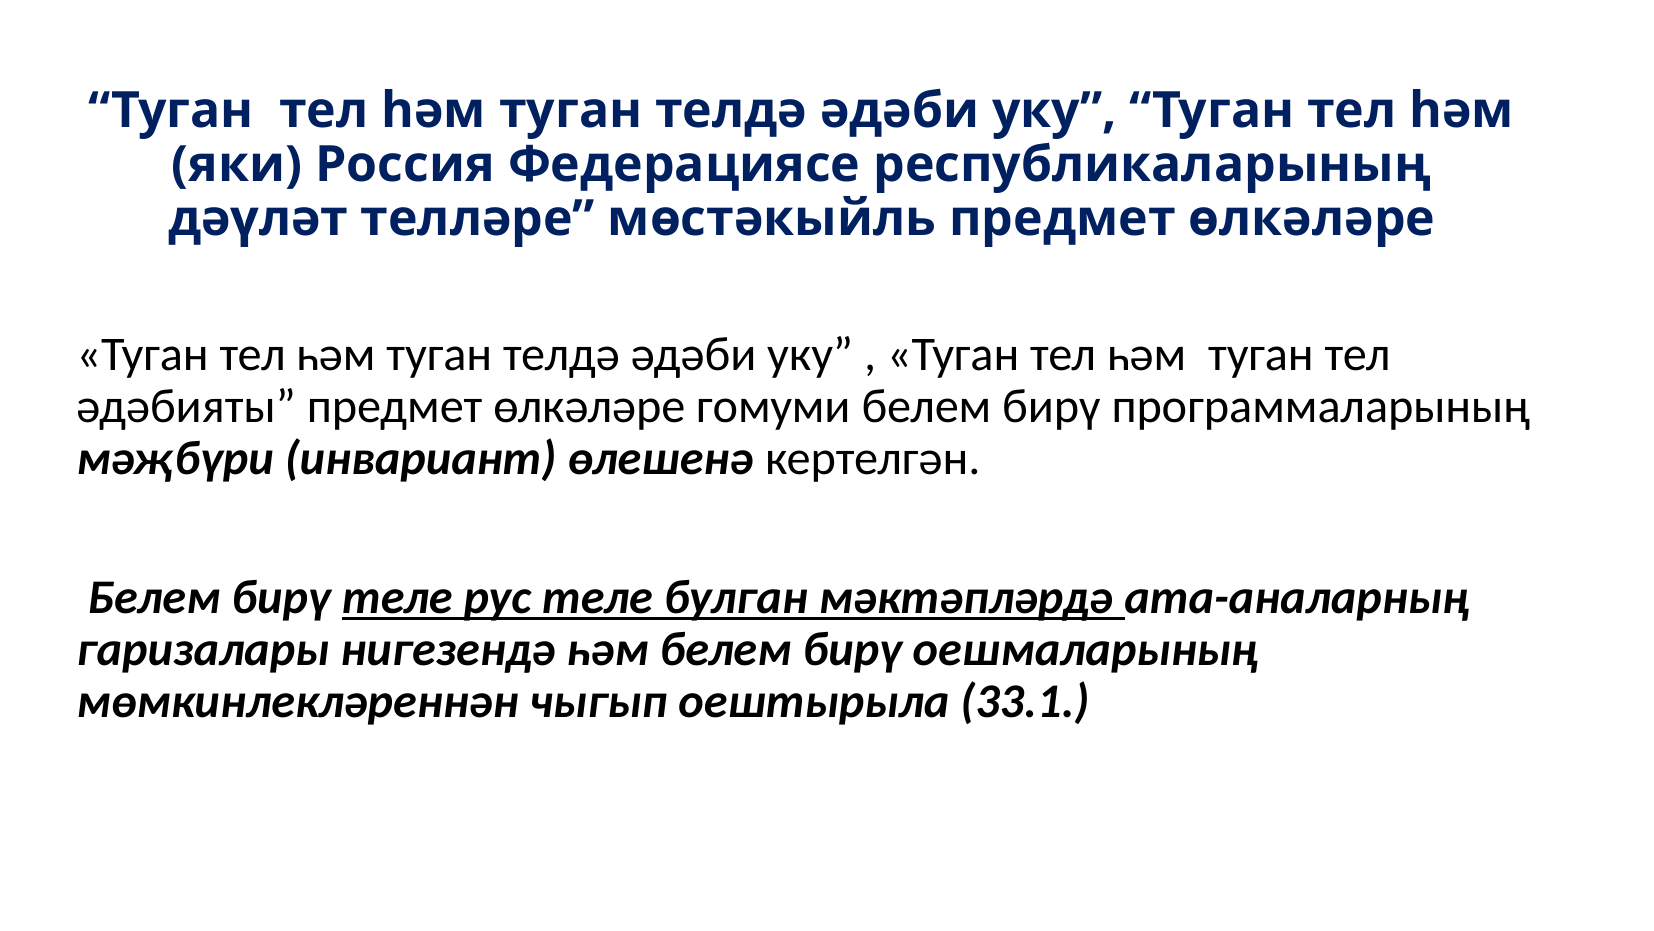

“Туган тел һәм туган телдә әдәби уку”, “Туган тел һәм (яки) Россия Федерациясе республикаларының дәүләт телләре” мөстәкыйль предмет өлкәләре
«Туган тел һәм туган телдә әдәби уку” , «Туган тел һәм туган тел әдәбияты” предмет өлкәләре гомуми белем бирү программаларының мәҗбүри (инвариант) өлешенә кертелгән.
 Белем бирү теле рус теле булган мәктәпләрдә ата-аналарның гаризалары нигезендә һәм белем бирү оешмаларының мөмкинлекләреннән чыгып оештырыла (33.1.)